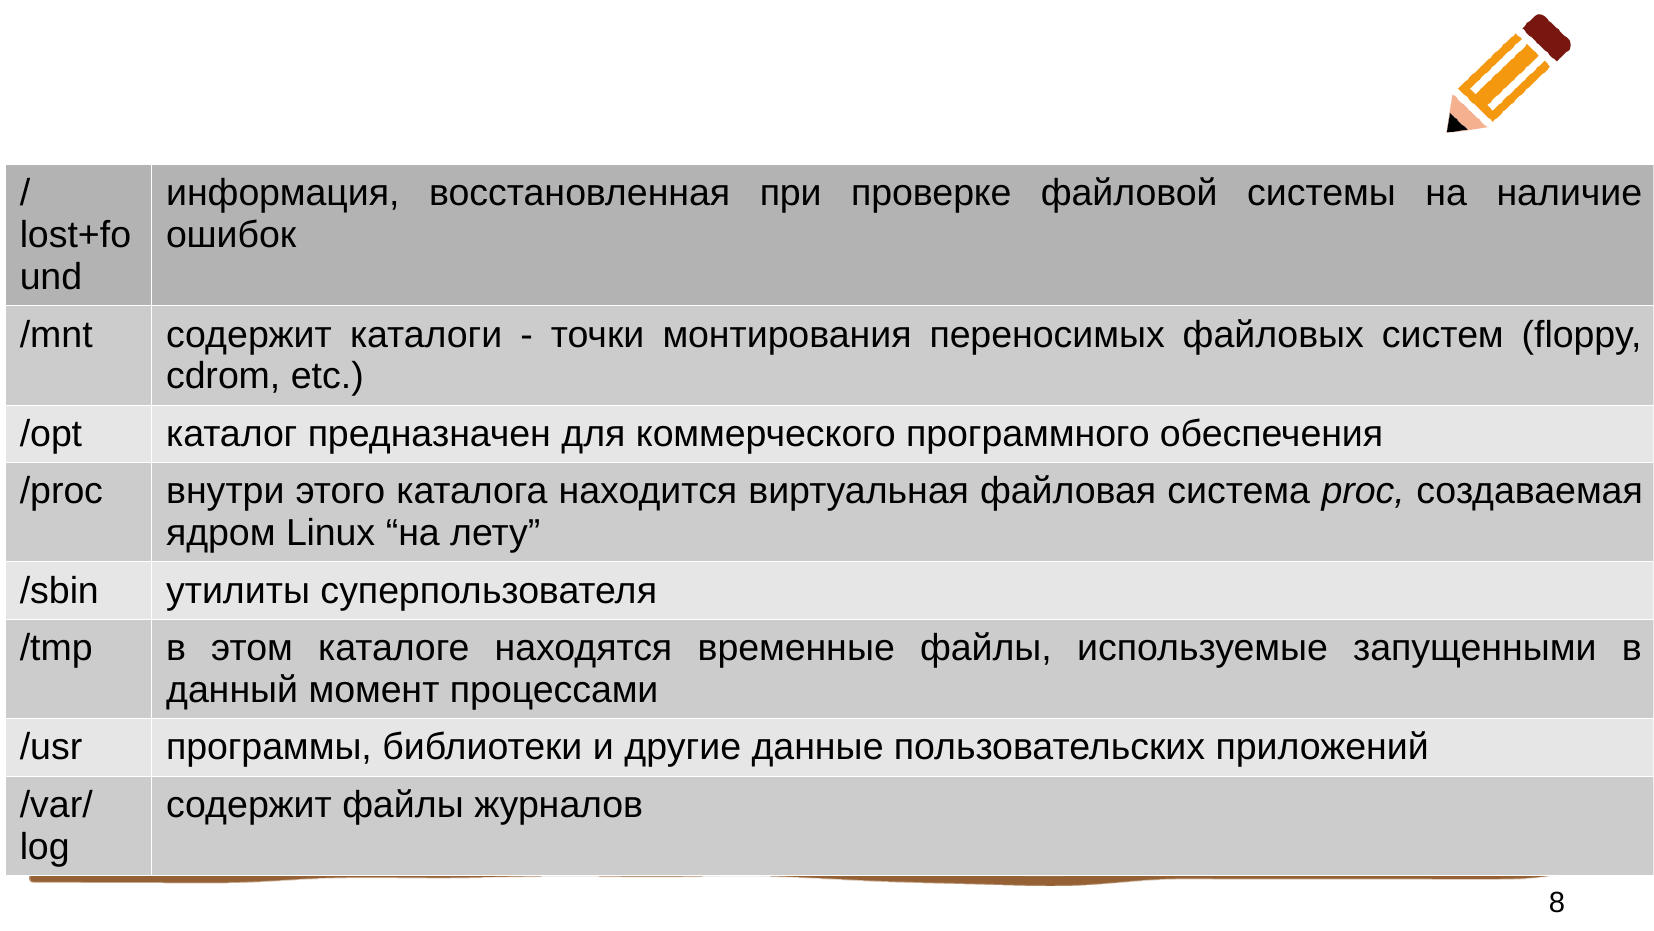

#
| /lost+found | информация, восстановленная при проверке файловой системы на наличие ошибок |
| --- | --- |
| /mnt | содержит каталоги - точки монтирования переносимых файловых систем (floppy, cdrom, etc.) |
| /opt | каталог предназначен для коммерческого программного обеспечения |
| /proc | внутри этого каталога находится виртуальная файловая система proc, создаваемая ядром Linux “на лету” |
| /sbin | утилиты суперпользователя |
| /tmp | в этом каталоге находятся временные файлы, используемые запущенными в данный момент процессами |
| /usr | программы, библиотеки и другие данные пользовательских приложений |
| /var/log | содержит файлы журналов |
8